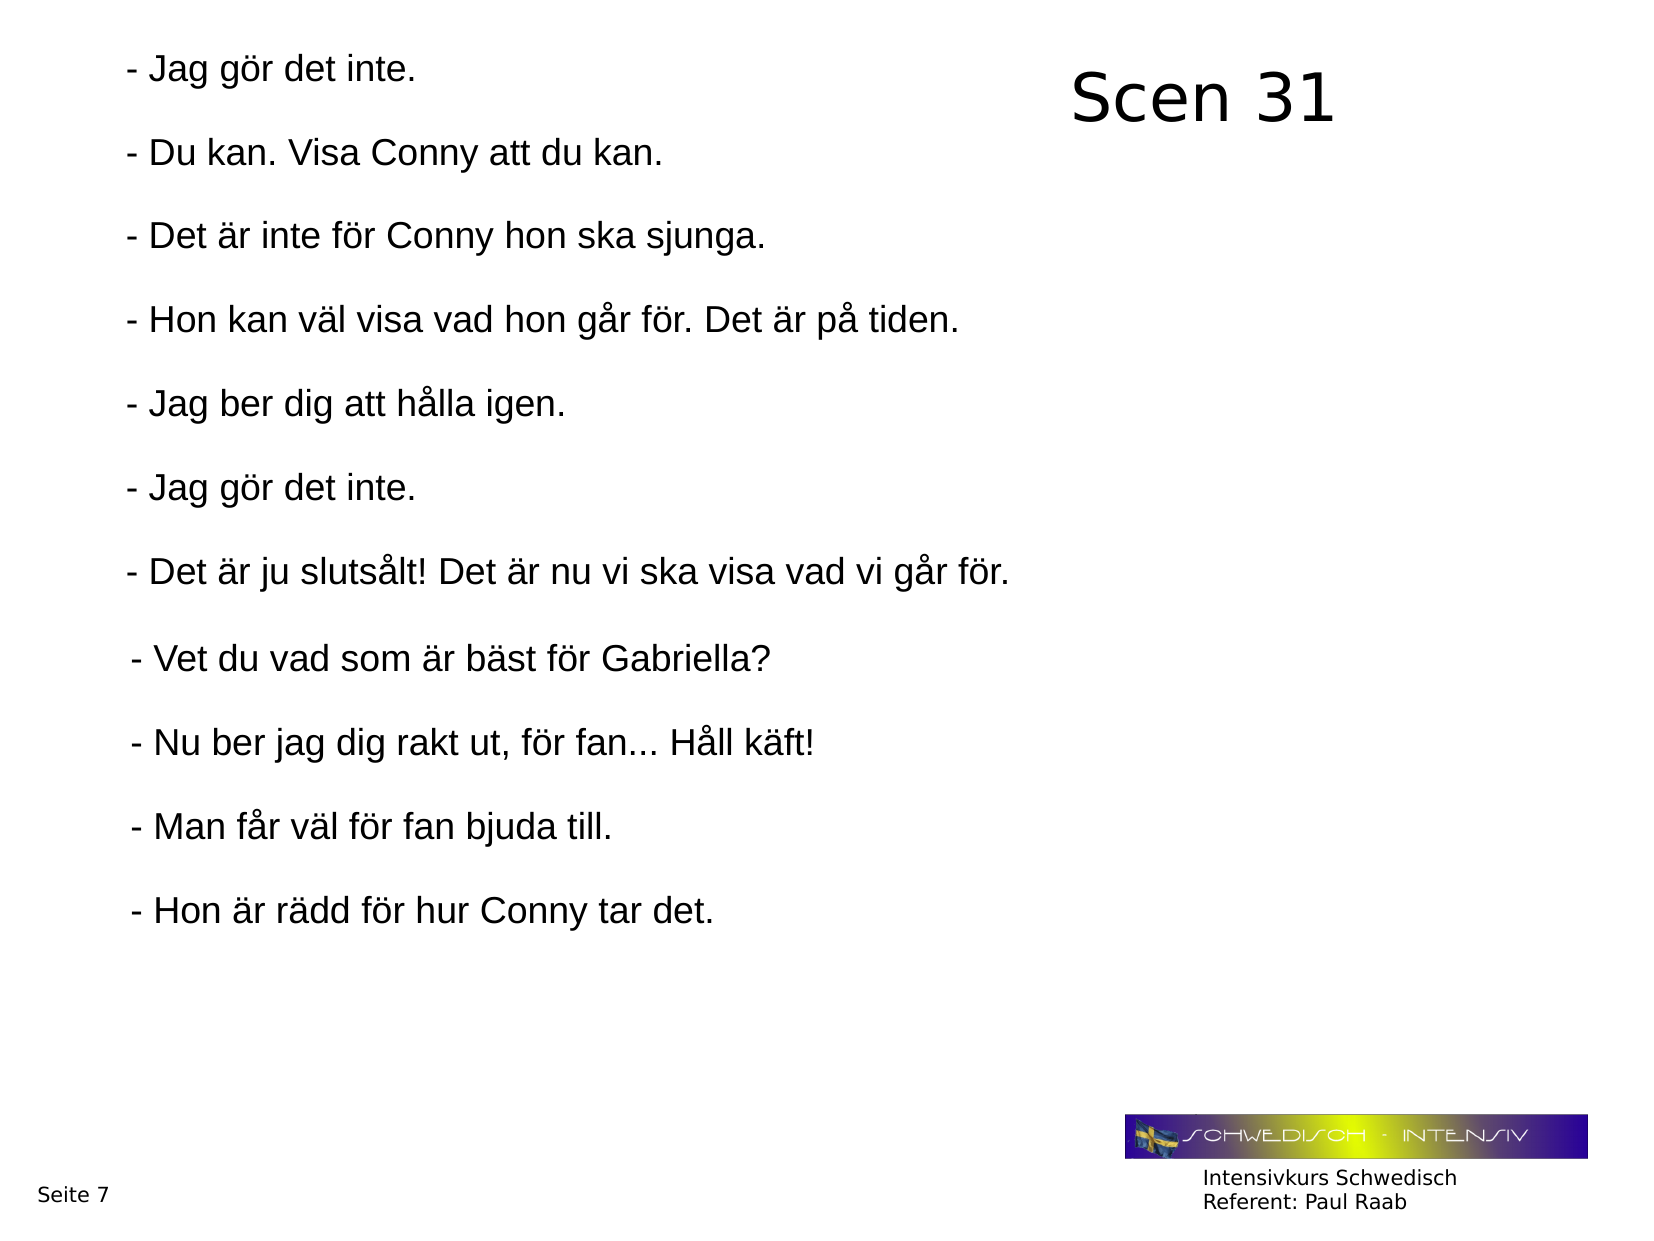

- Jag gör det inte.
- Du kan. Visa Conny att du kan.
- Det är inte för Conny hon ska sjunga.
- Hon kan väl visa vad hon går för. Det är på tiden.
- Jag ber dig att hålla igen.
- Jag gör det inte.
- Det är ju slutsålt! Det är nu vi ska visa vad vi går för.
 Scen 31
- Vet du vad som är bäst för Gabriella?
- Nu ber jag dig rakt ut, för fan... Håll käft!
- Man får väl för fan bjuda till.
- Hon är rädd för hur Conny tar det.